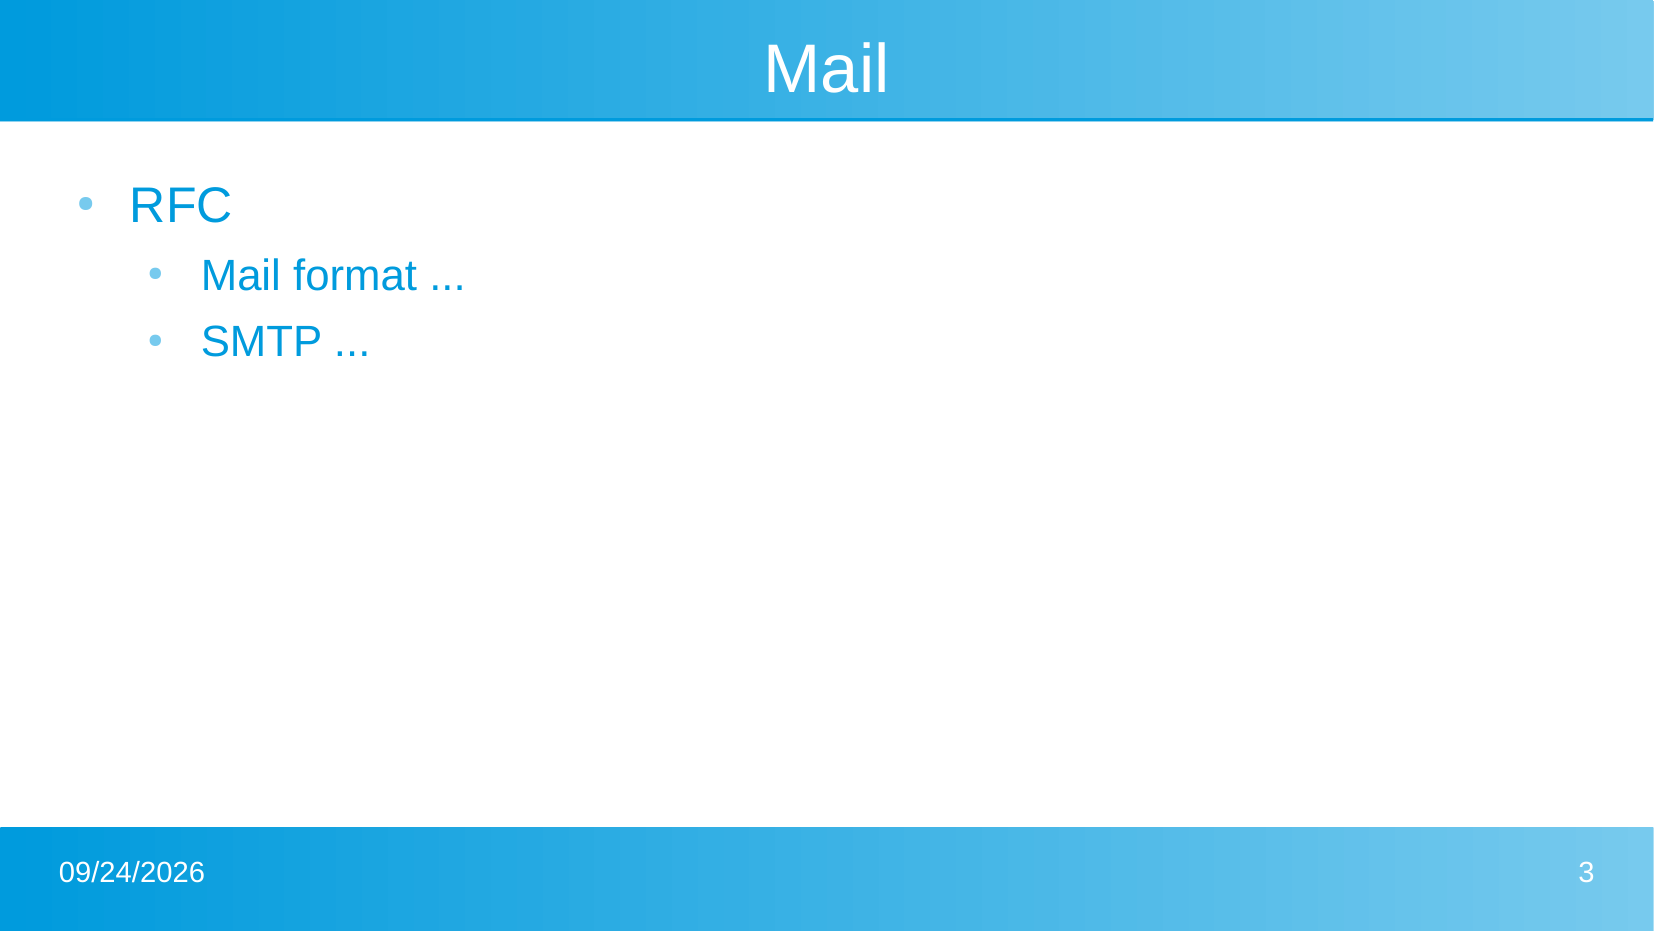

# Mail
RFC
Mail format ...
SMTP ...
3